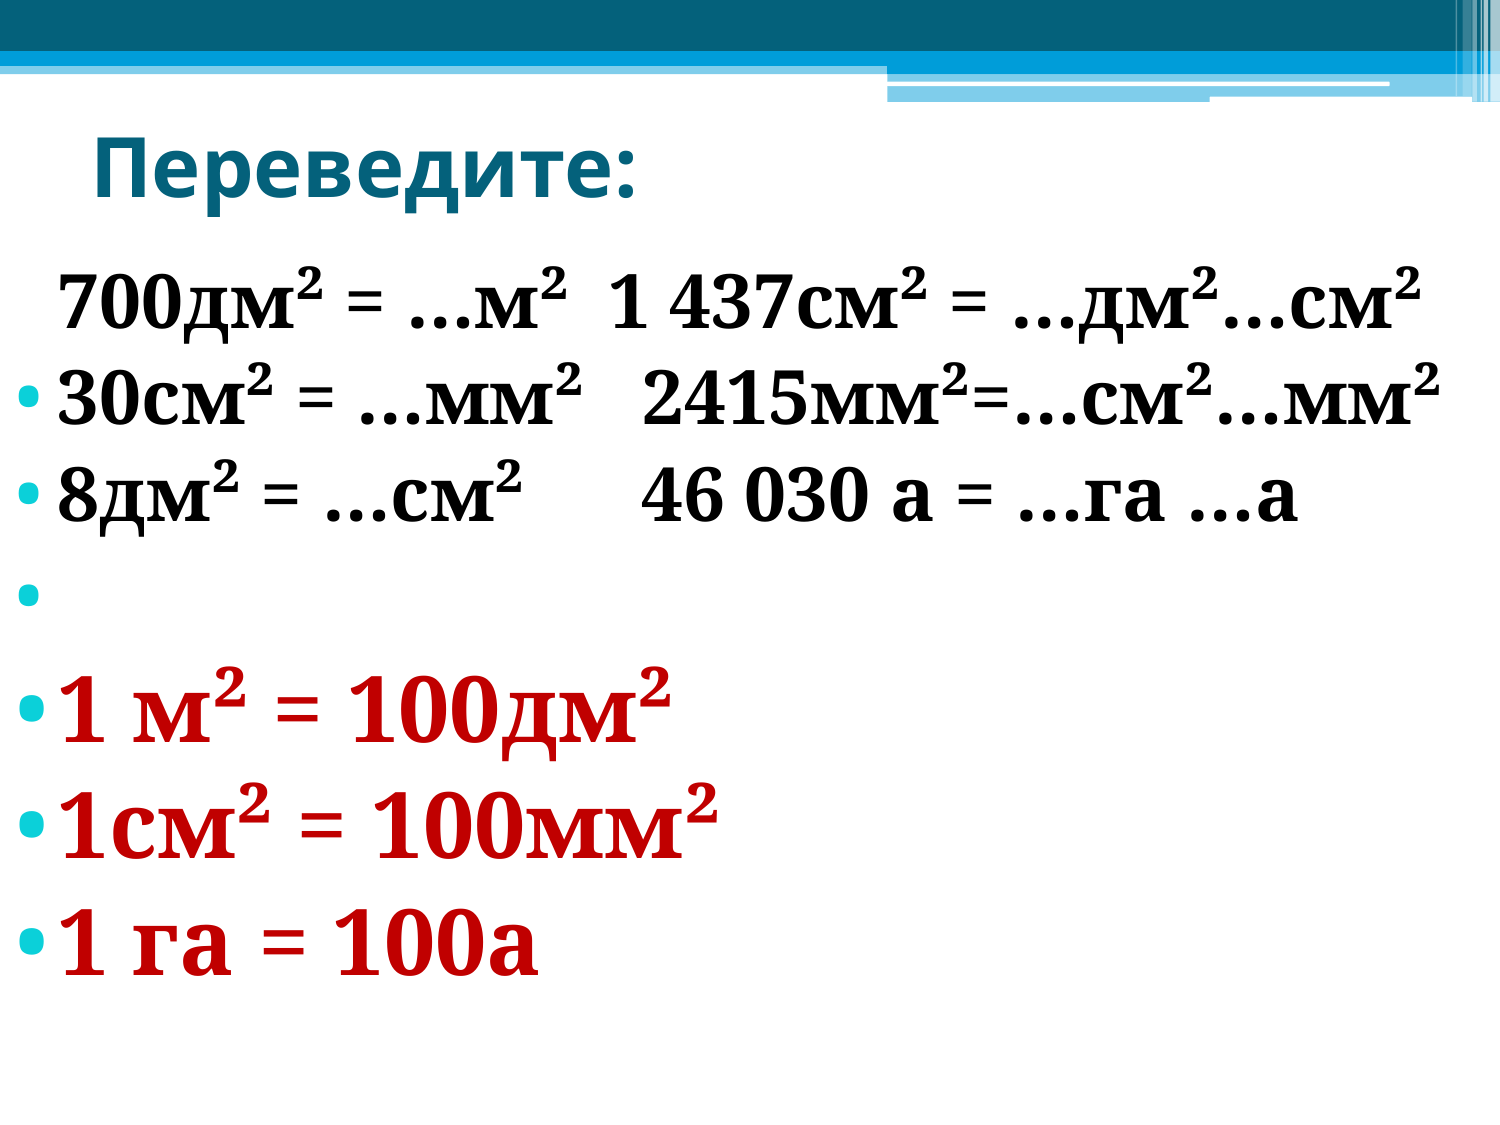

# Переведите:
700дм² = …м² 1 437см² = …дм²…см²
30см² = …мм² 2415мм²=…см²…мм²
8дм² = …см² 46 030 а = …га …а
1 м² = 100дм²
1см² = 100мм²
1 га = 100а